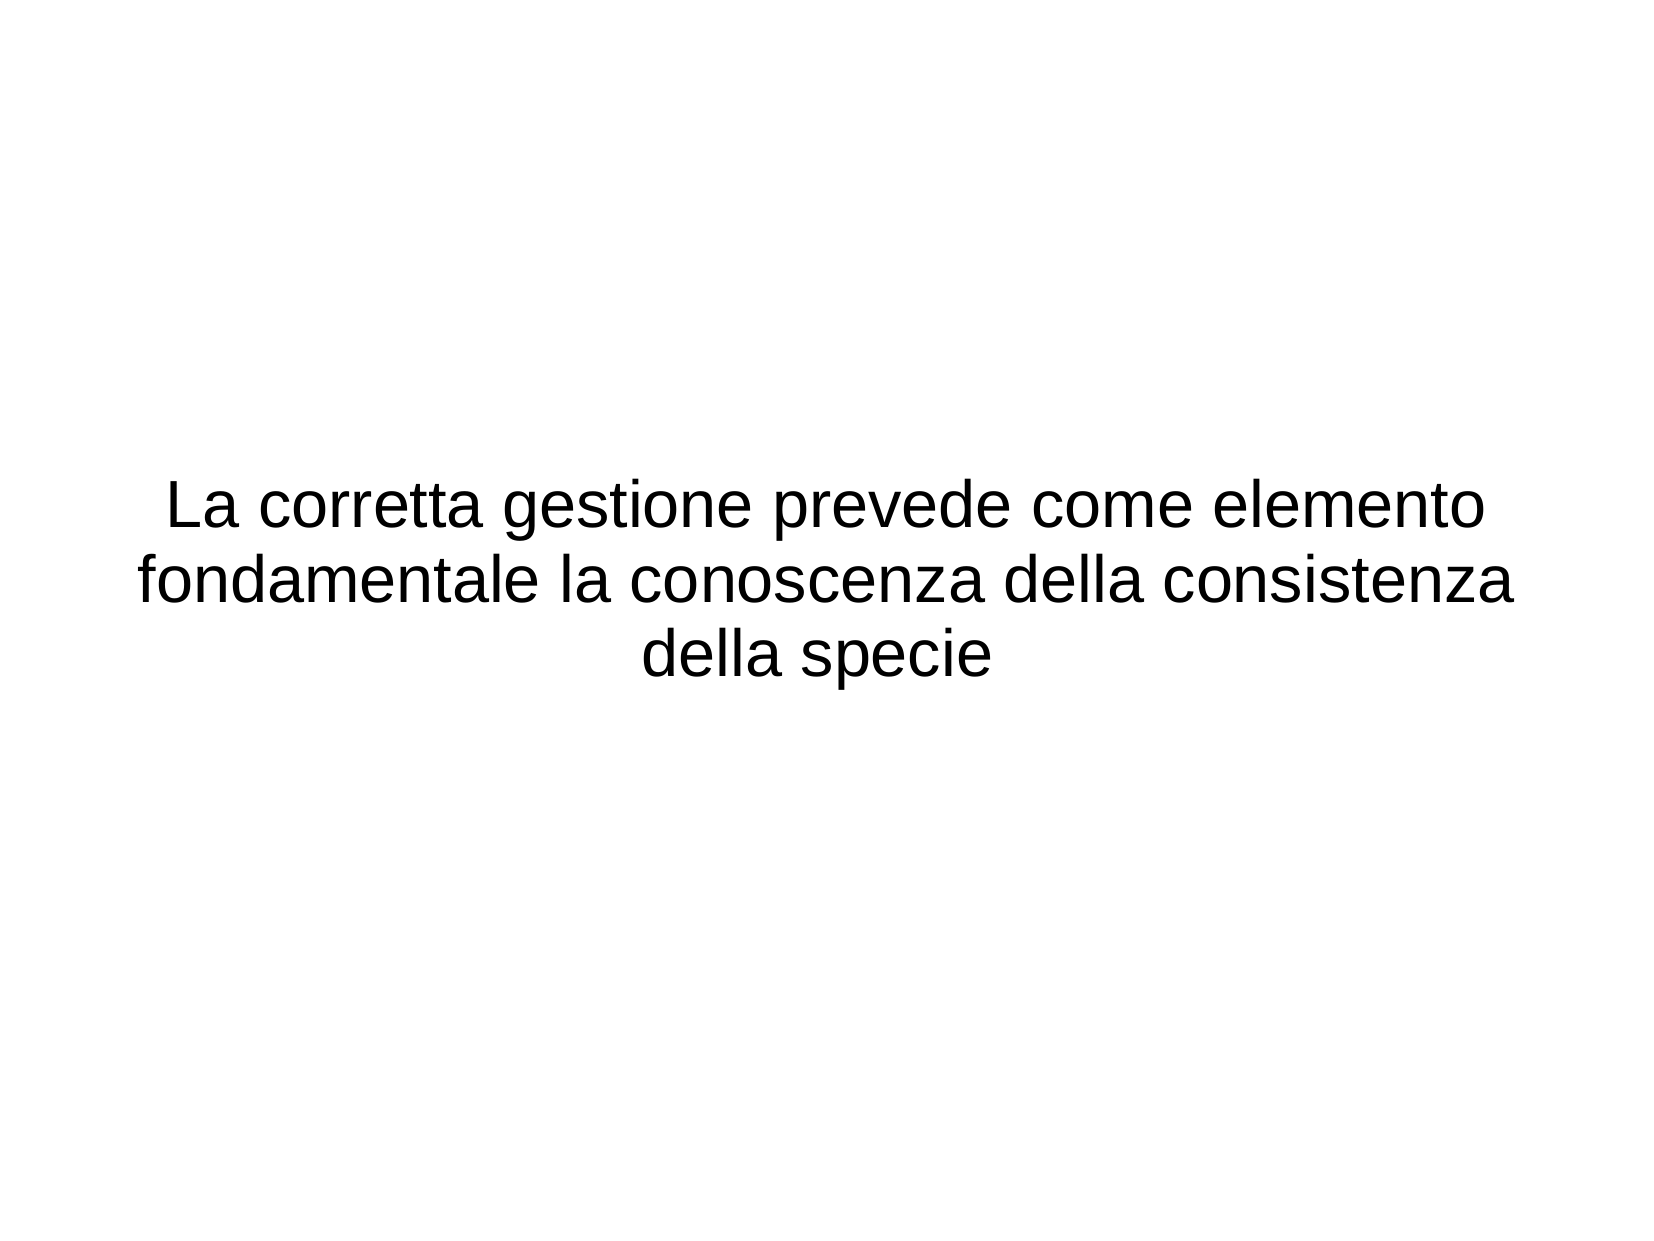

# La corretta gestione prevede come elemento fondamentale la conoscenza della consistenza della specie